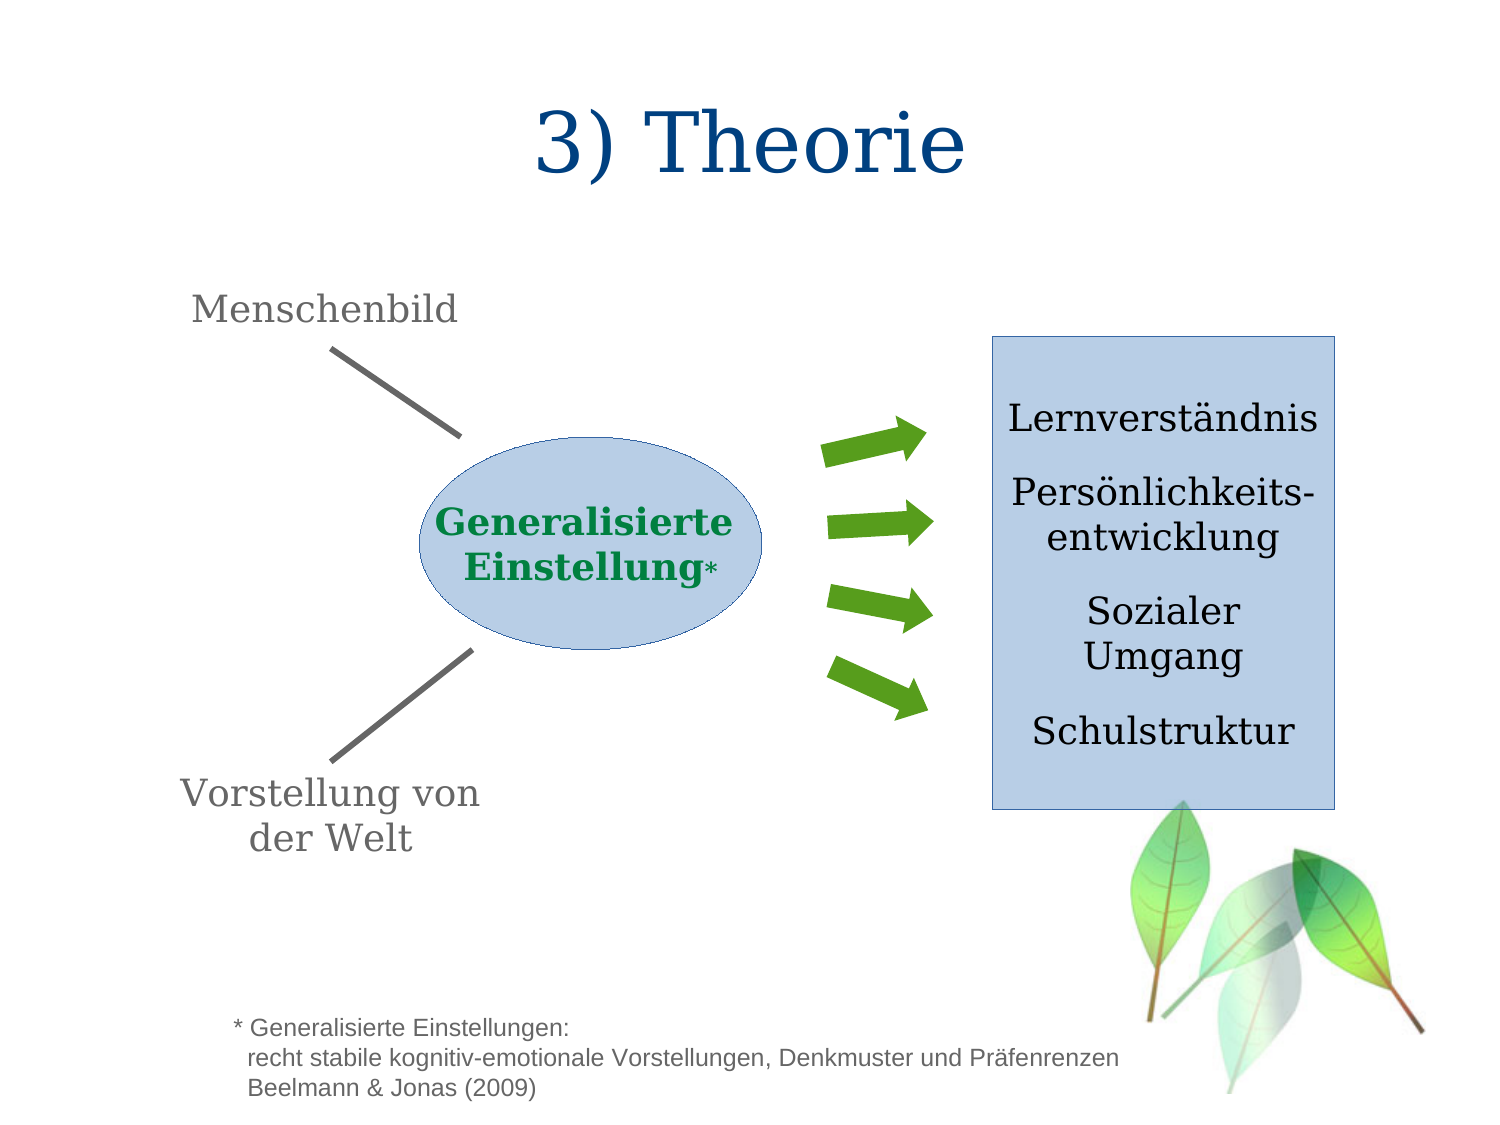

# 3) Theorie
Menschenbild
Lernverständnis
Persönlichkeits-
entwicklung
Sozialer
Umgang
Schulstruktur
Generalisierte
Einstellung*
Vorstellung von der Welt
* Generalisierte Einstellungen:
 recht stabile kognitiv-emotionale Vorstellungen, Denkmuster und Präfenrenzen
 Beelmann & Jonas (2009)